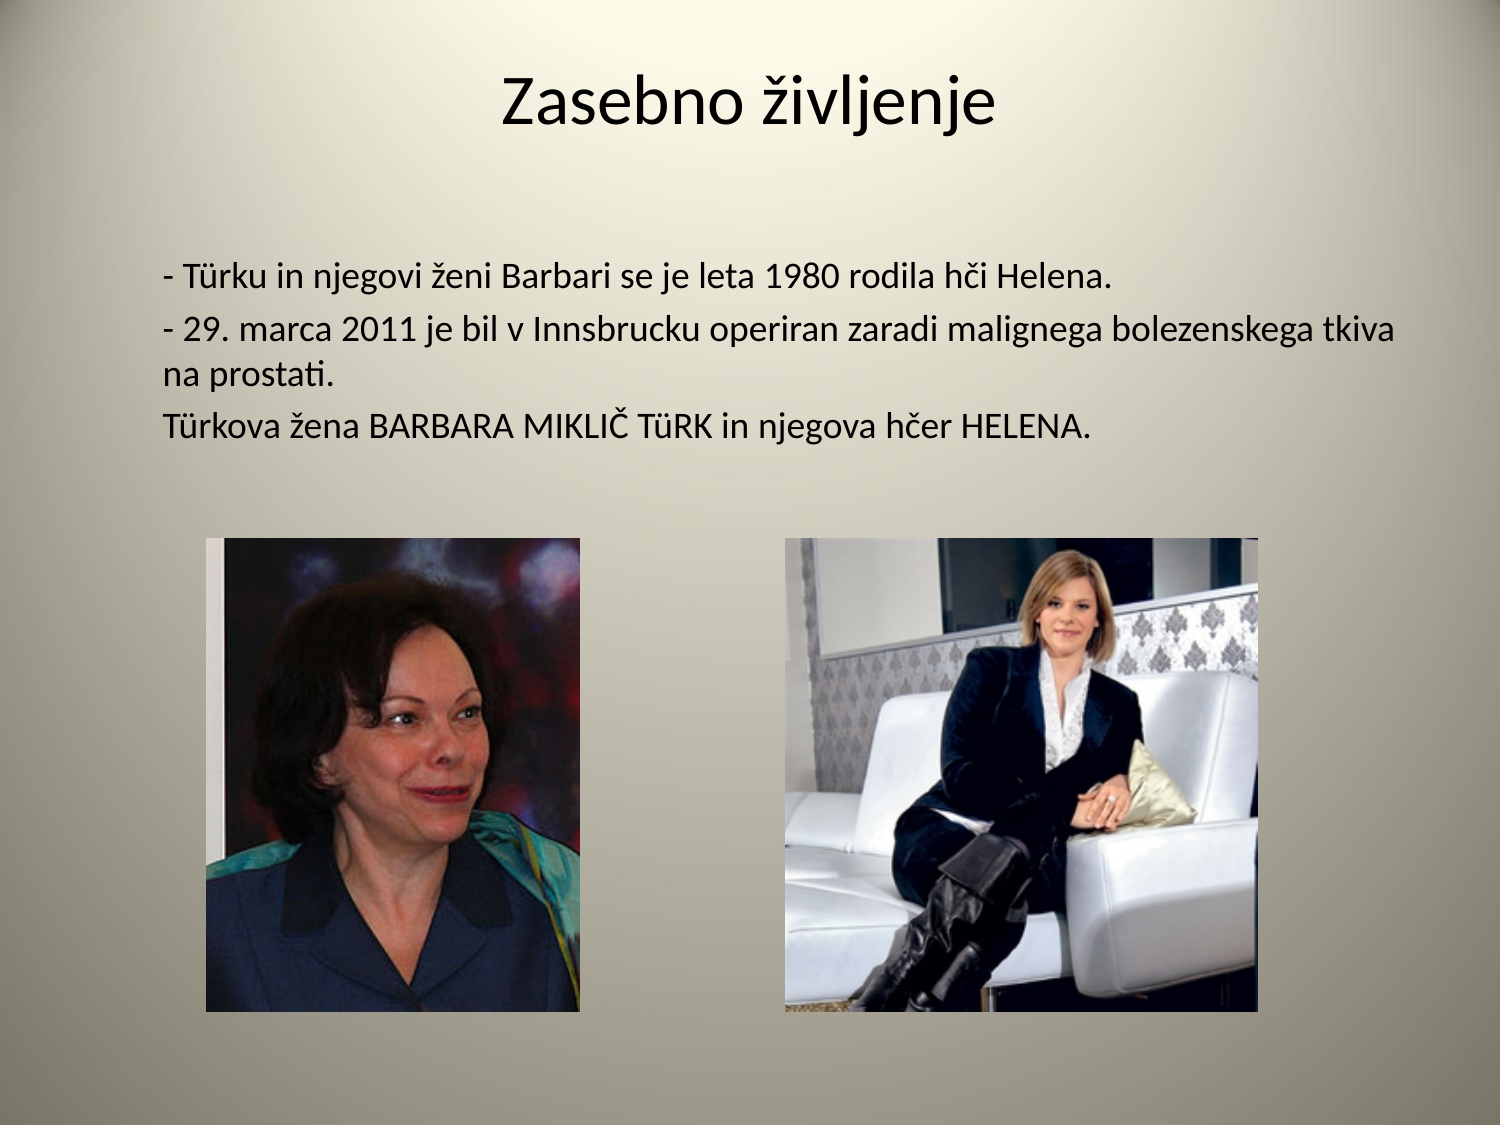

# Zasebno življenje
- Türku in njegovi ženi Barbari se je leta 1980 rodila hči Helena.
- 29. marca 2011 je bil v Innsbrucku operiran zaradi malignega bolezenskega tkiva na prostati.
Türkova žena BARBARA MIKLIČ TüRK in njegova hčer HELENA.